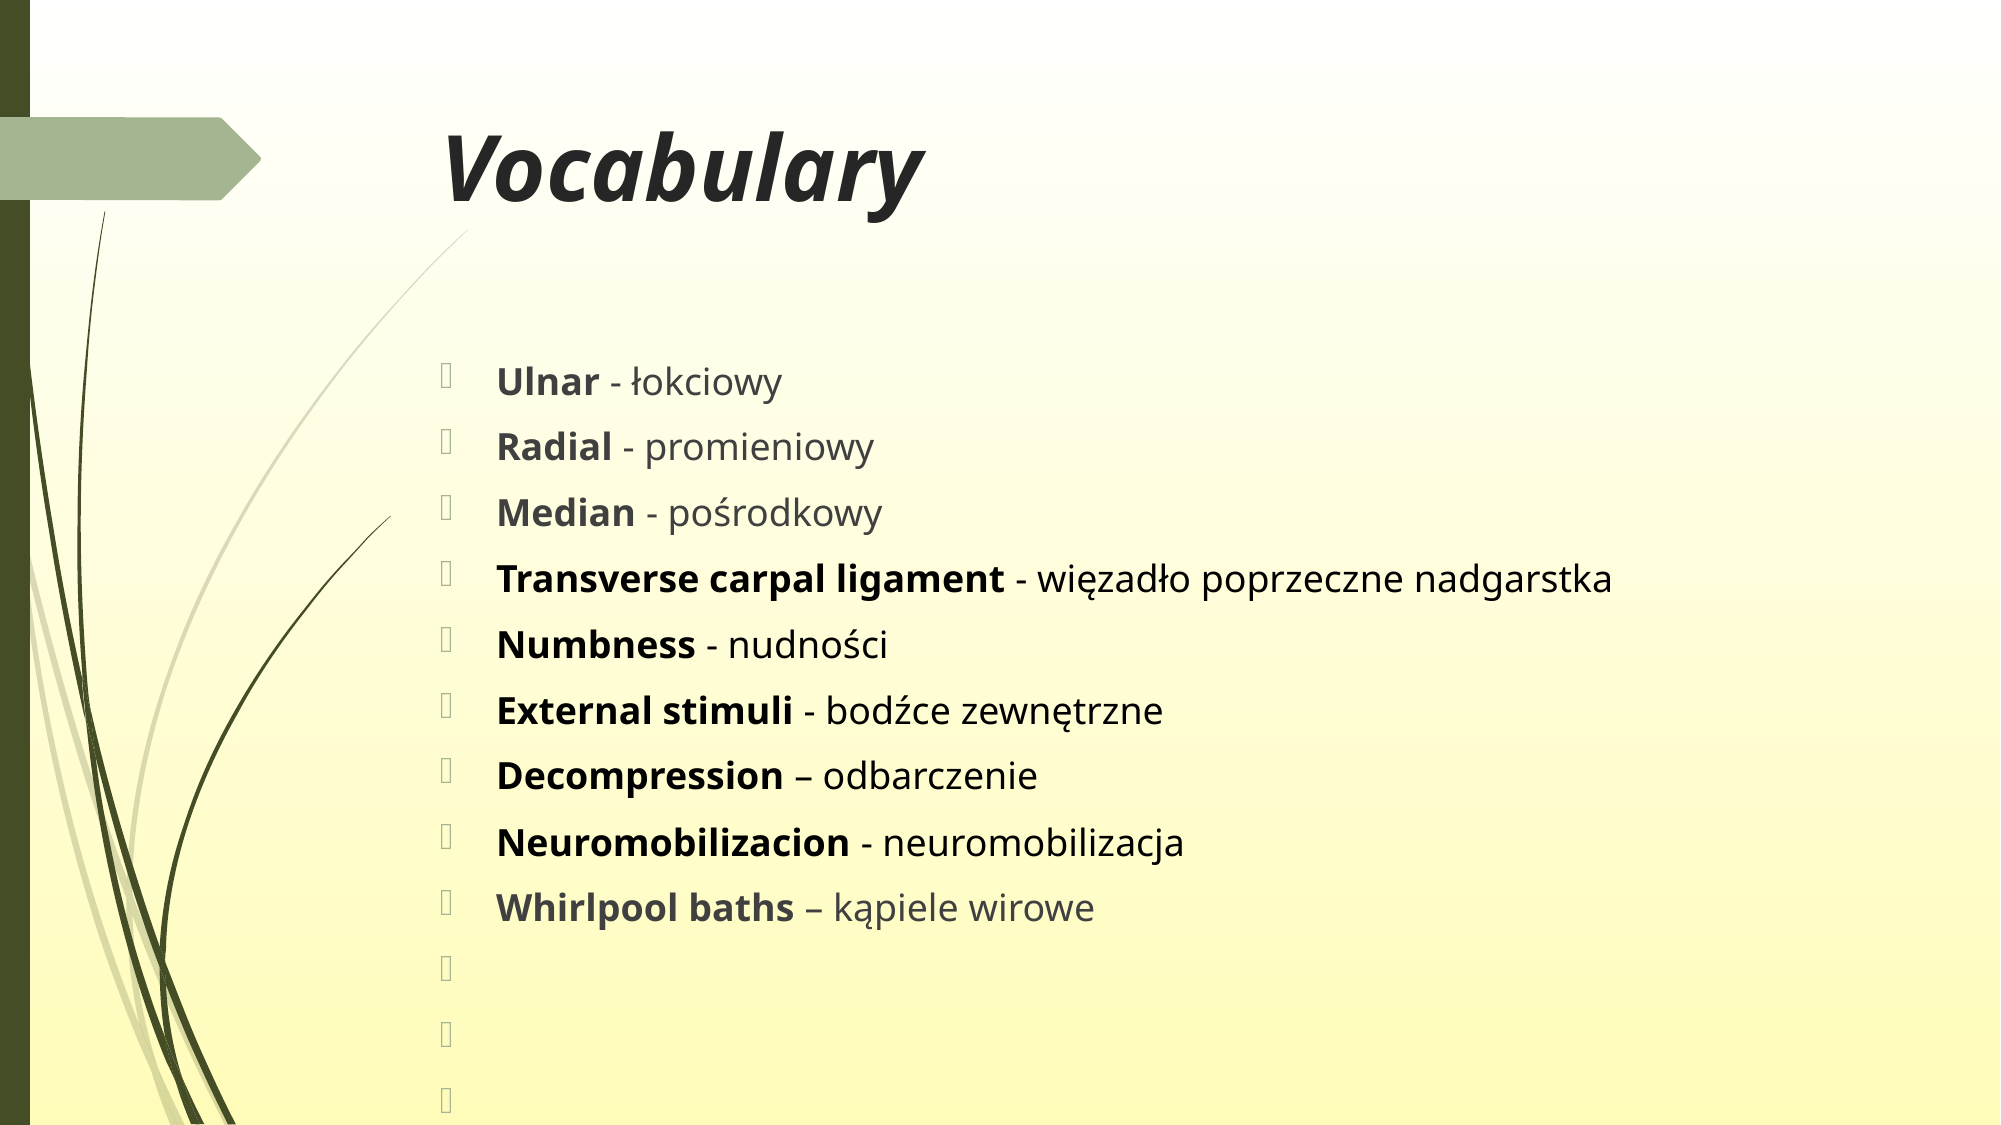

# Vocabulary
Ulnar - łokciowy
Radial - promieniowy
Median - pośrodkowy
Transverse carpal ligament - więzadło poprzeczne nadgarstka
Numbness - nudności
External stimuli - bodźce zewnętrzne
Decompression – odbarczenie
Neuromobilizacion - neuromobilizacja
Whirlpool baths – kąpiele wirowe